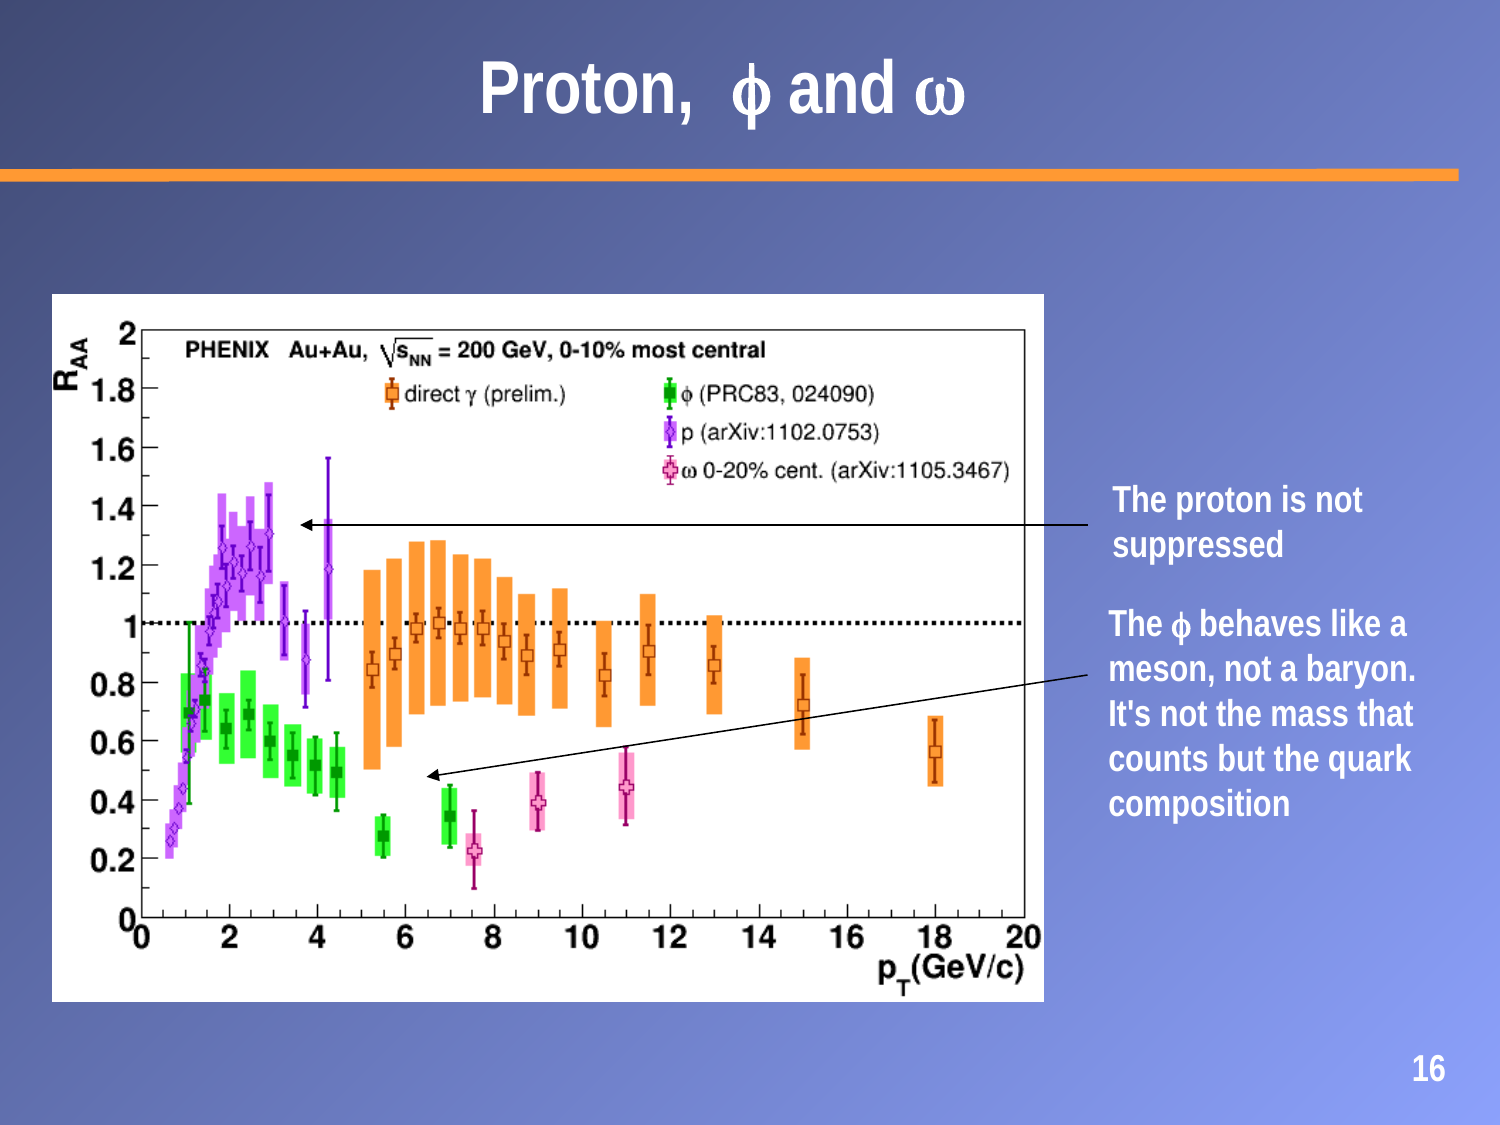

# Proton, f and w
The proton is not suppressed
The f behaves like a meson, not a baryon. It's not the mass that counts but the quark composition
16